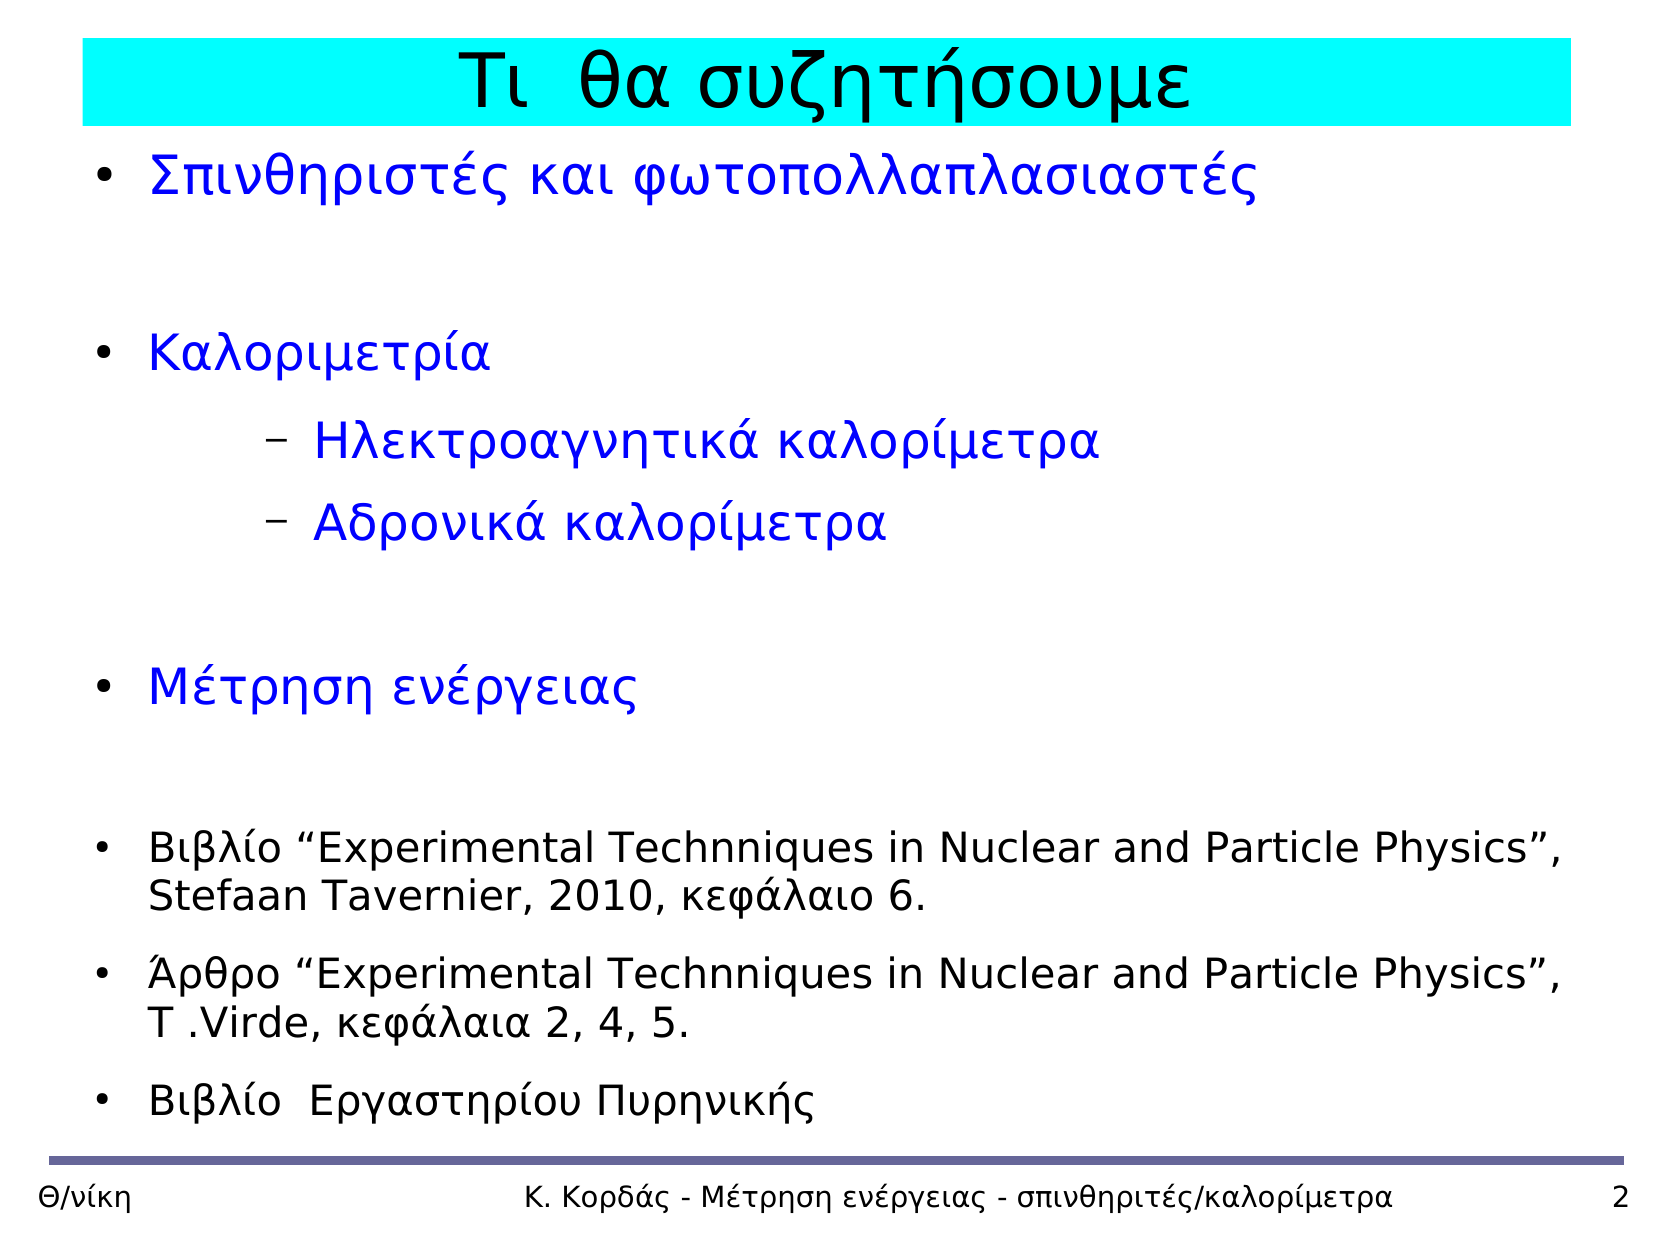

# Τι θα συζητήσουμε
Σπινθηριστές και φωτοπολλαπλασιαστές
Καλοριμετρία
Ηλεκτροαγνητικά καλορίμετρα
Αδρονικά καλορίμετρα
Μέτρηση ενέργειας
Βιβλίο “Experimental Technniques in Nuclear and Particle Physics”, Stefaan Tavernier, 2010, κεφάλαιο 6.
Άρθρο “Experimental Technniques in Nuclear and Particle Physics”, Τ .Virde, κεφάλαια 2, 4, 5.
Βιβλίο Εργαστηρίου Πυρηνικής
Θ/νίκη
Κ. Κορδάς - Μέτρηση ενέργειας - σπινθηριτές/καλορίμετρα
2